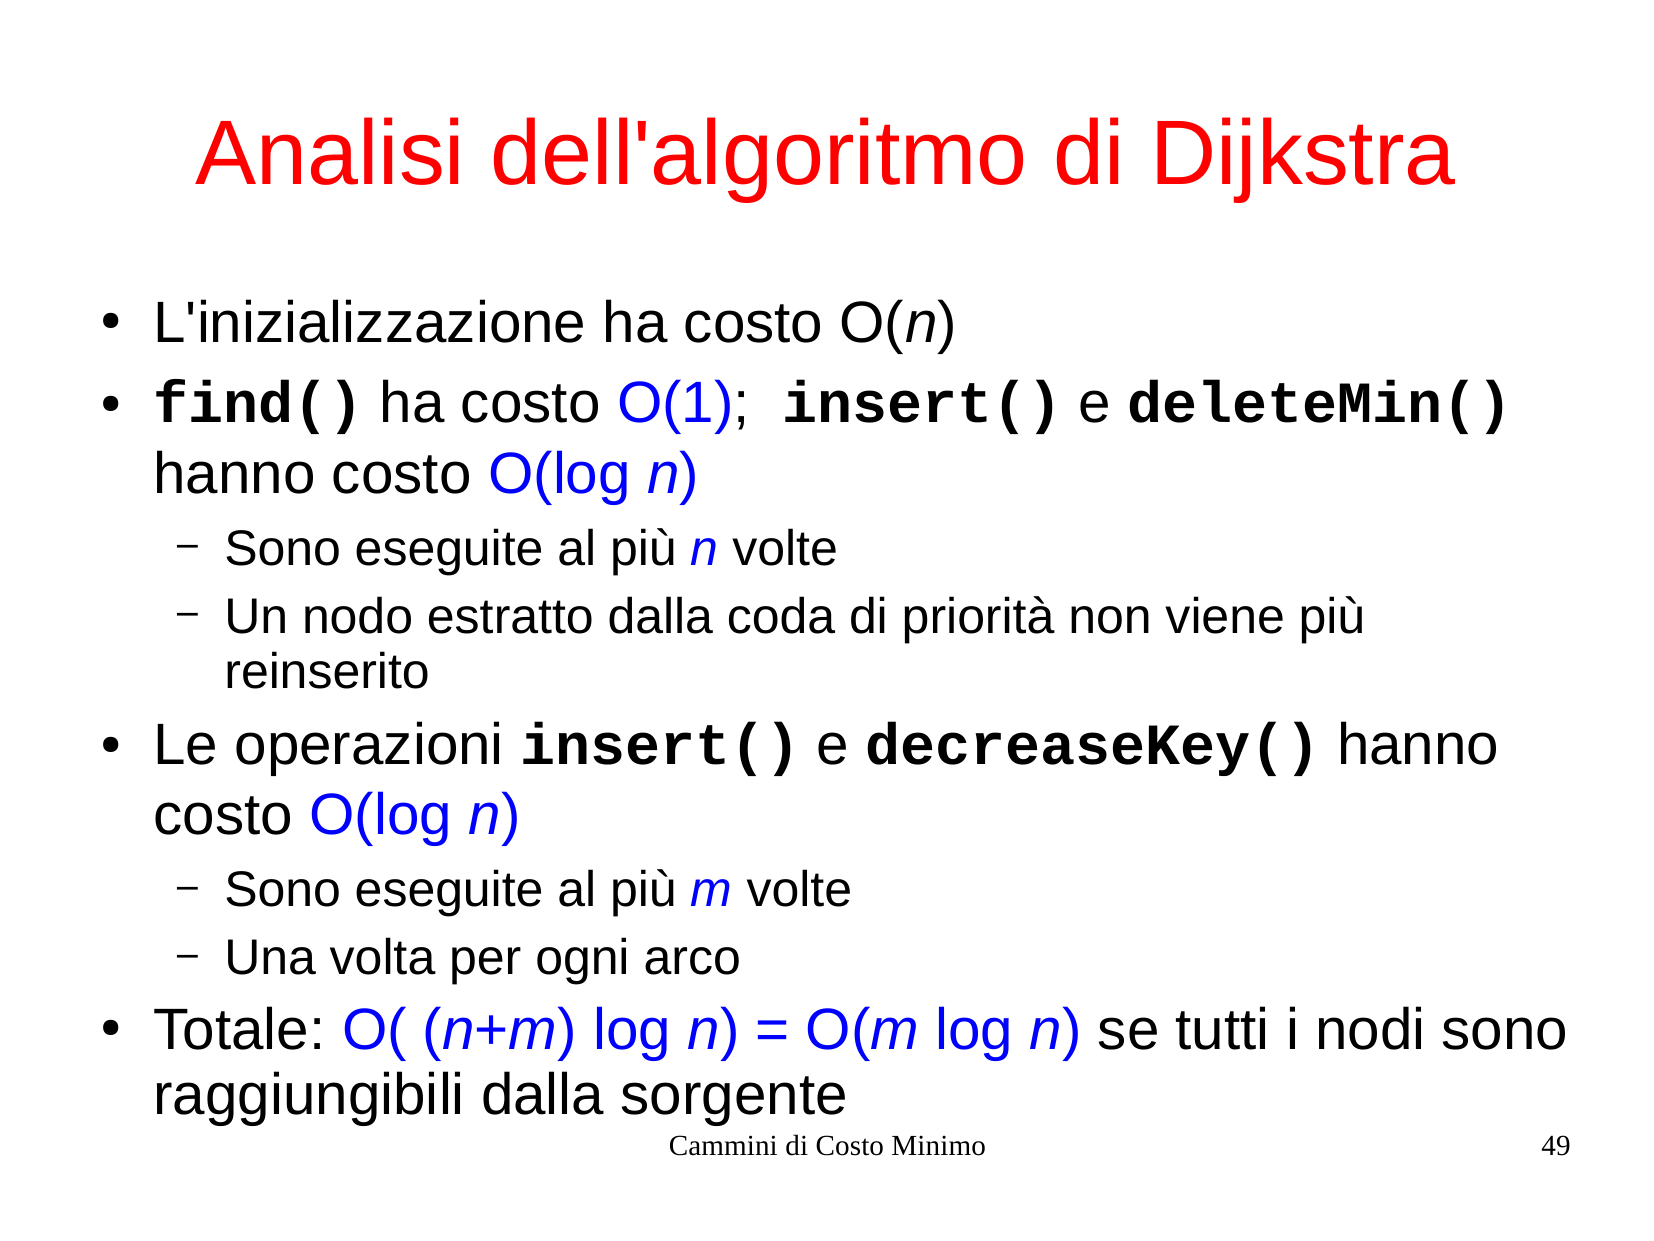

# Analisi dell'algoritmo di Dijkstra
L'inizializzazione ha costo O(n)
find() ha costo O(1); insert() e deleteMin() hanno costo O(log n)
Sono eseguite al più n volte
Un nodo estratto dalla coda di priorità non viene più reinserito
Le operazioni insert() e decreaseKey() hanno costo O(log n)
Sono eseguite al più m volte
Una volta per ogni arco
Totale: O( (n+m) log n) = O(m log n) se tutti i nodi sono raggiungibili dalla sorgente
Cammini di Costo Minimo
49